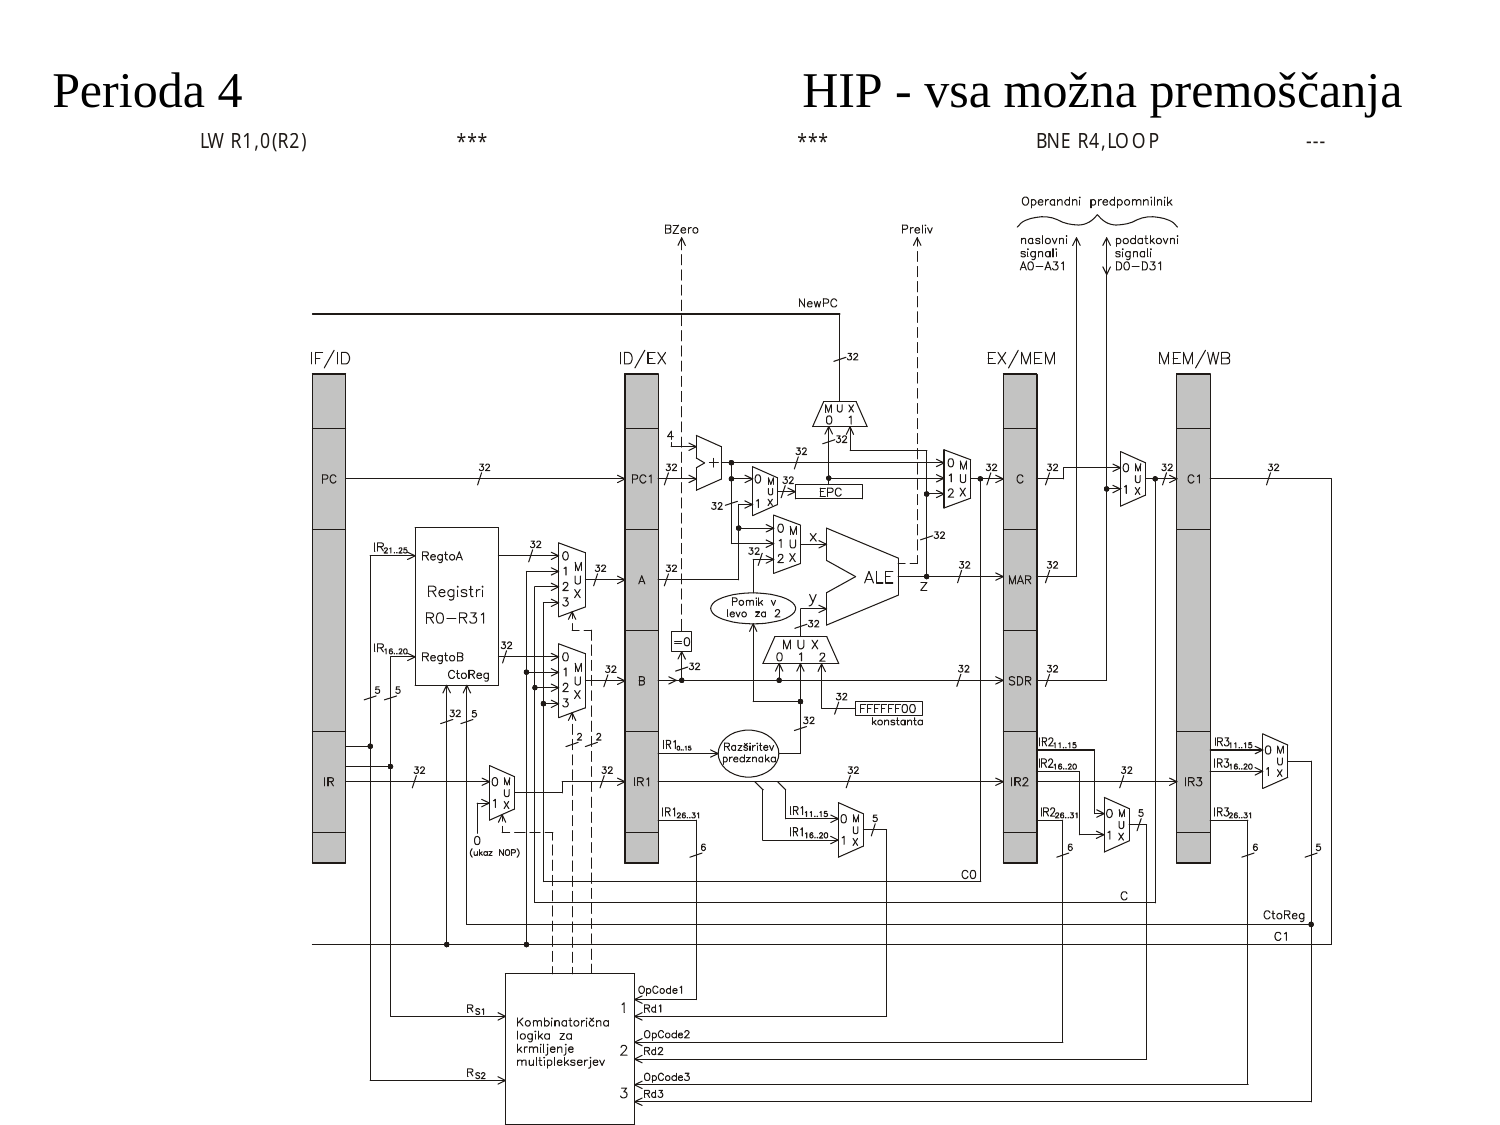

Perioda 4				HIP - vsa možna premoščanja